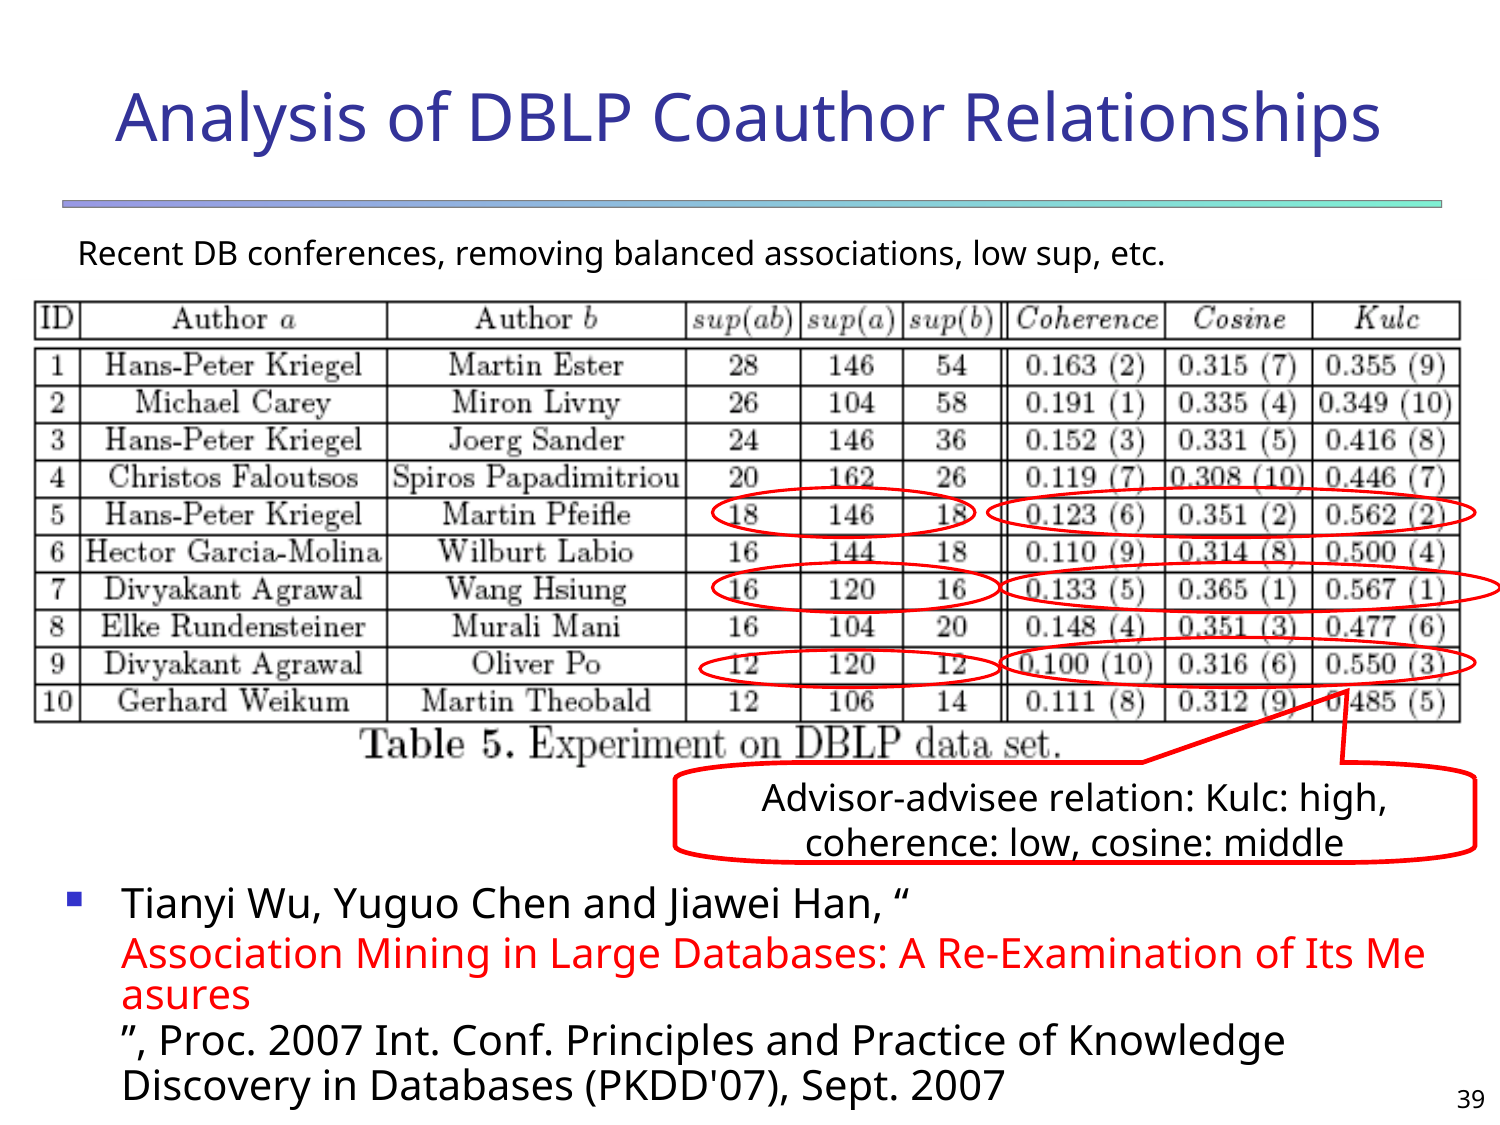

# Analysis of DBLP Coauthor Relationships
Recent DB conferences, removing balanced associations, low sup, etc.
Advisor-advisee relation: Kulc: high, coherence: low, cosine: middle
Tianyi Wu, Yuguo Chen and Jiawei Han, “Association Mining in Large Databases: A Re-Examination of Its Measures”, Proc. 2007 Int. Conf. Principles and Practice of Knowledge Discovery in Databases (PKDD'07), Sept. 2007